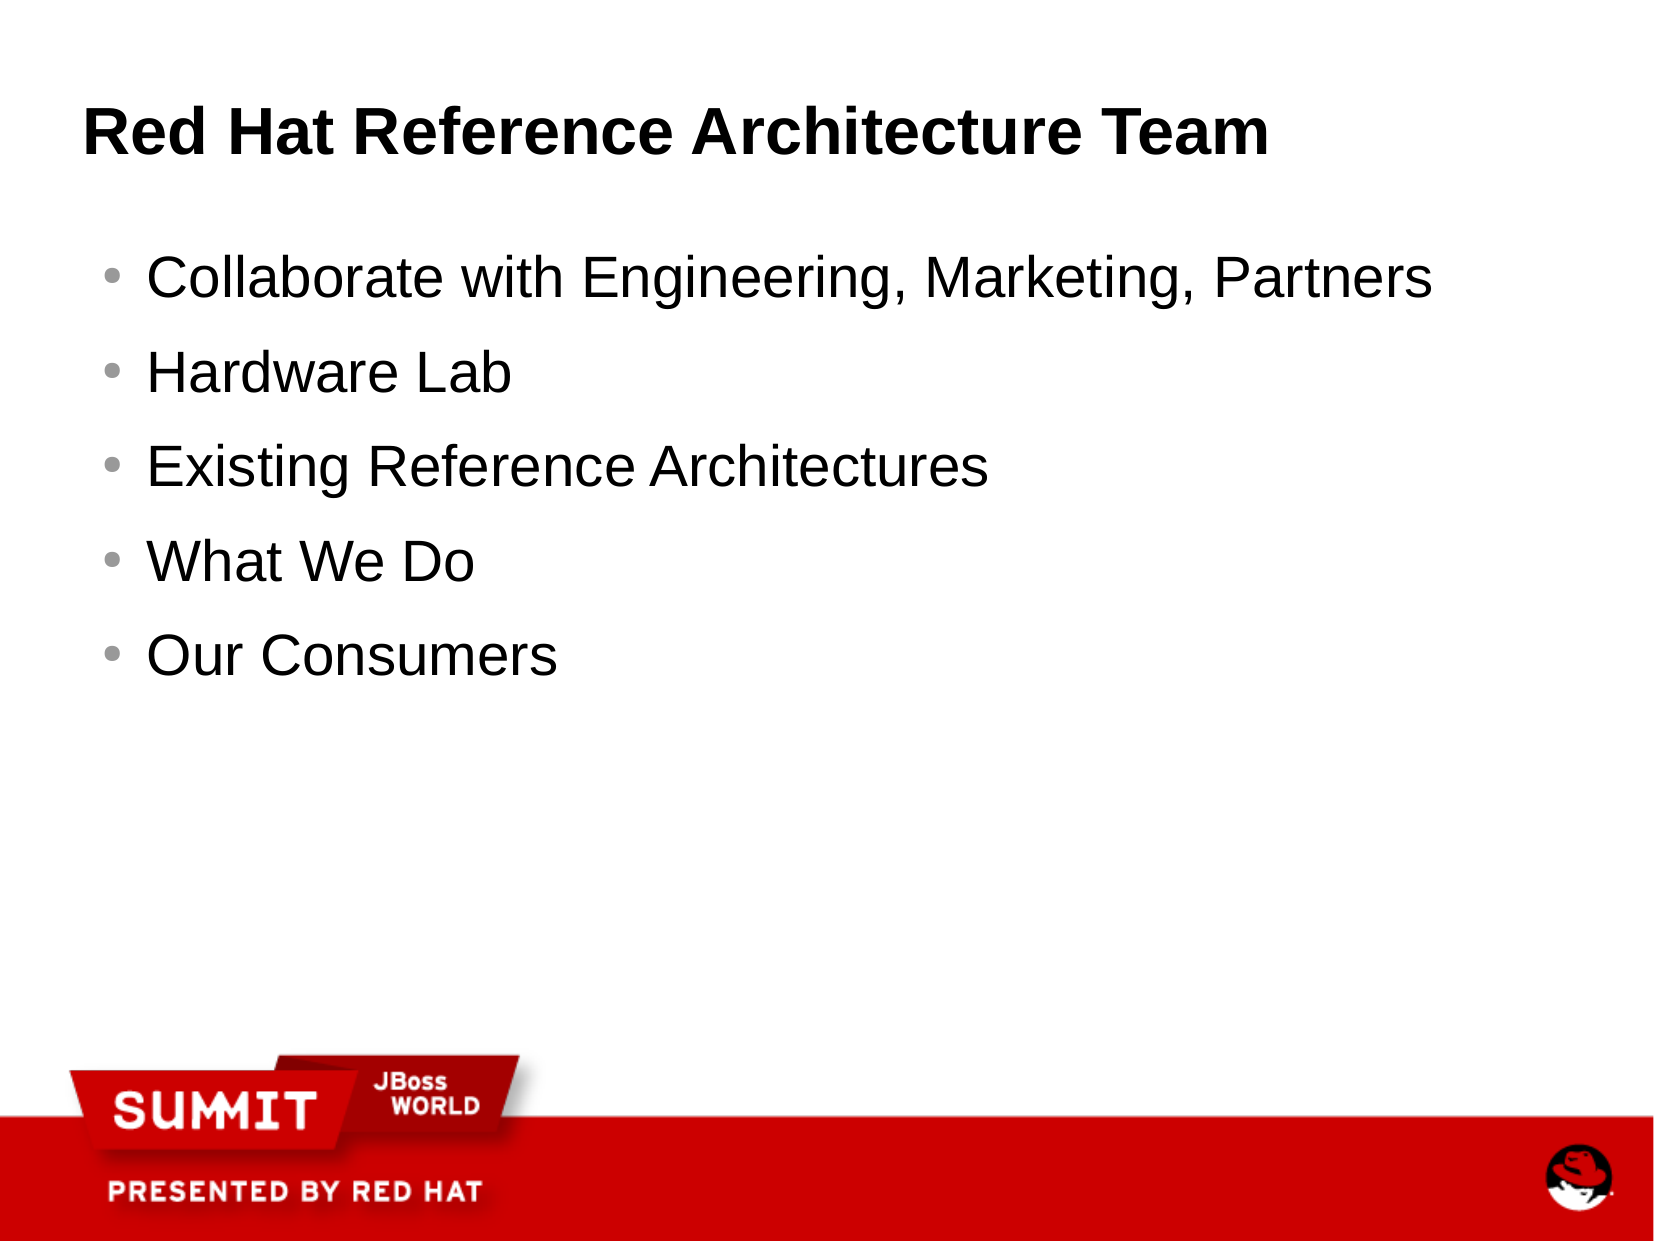

# Red Hat Reference Architecture Team
Collaborate with Engineering, Marketing, Partners
Hardware Lab
Existing Reference Architectures
What We Do
Our Consumers